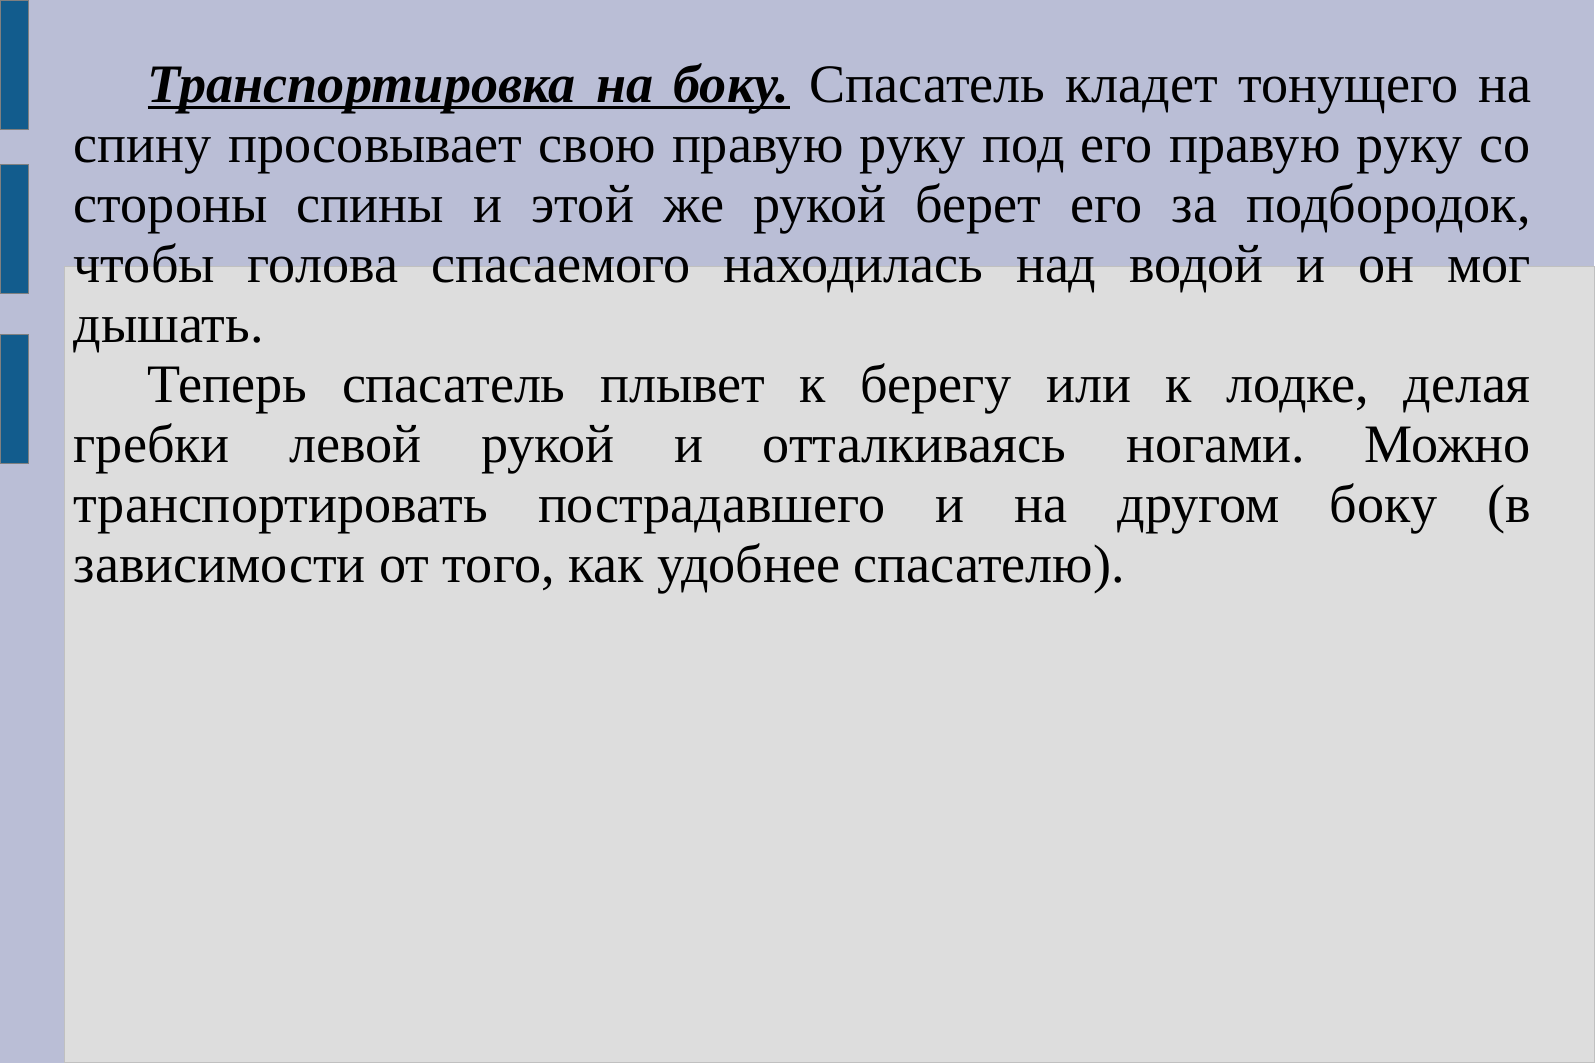

Транспортировка на боку. Спасатель кладет тонущего на спину просовывает свою правую руку под его правую руку со стороны спины и этой же рукой берет его за подбородок, чтобы голова спасаемого находилась над водой и он мог дышать.
	Теперь спасатель плывет к берегу или к лодке, делая гребки левой рукой и отталкиваясь ногами. Можно транспортировать пострадавшего и на другом боку (в зависимости от того, как удобнее спасателю).